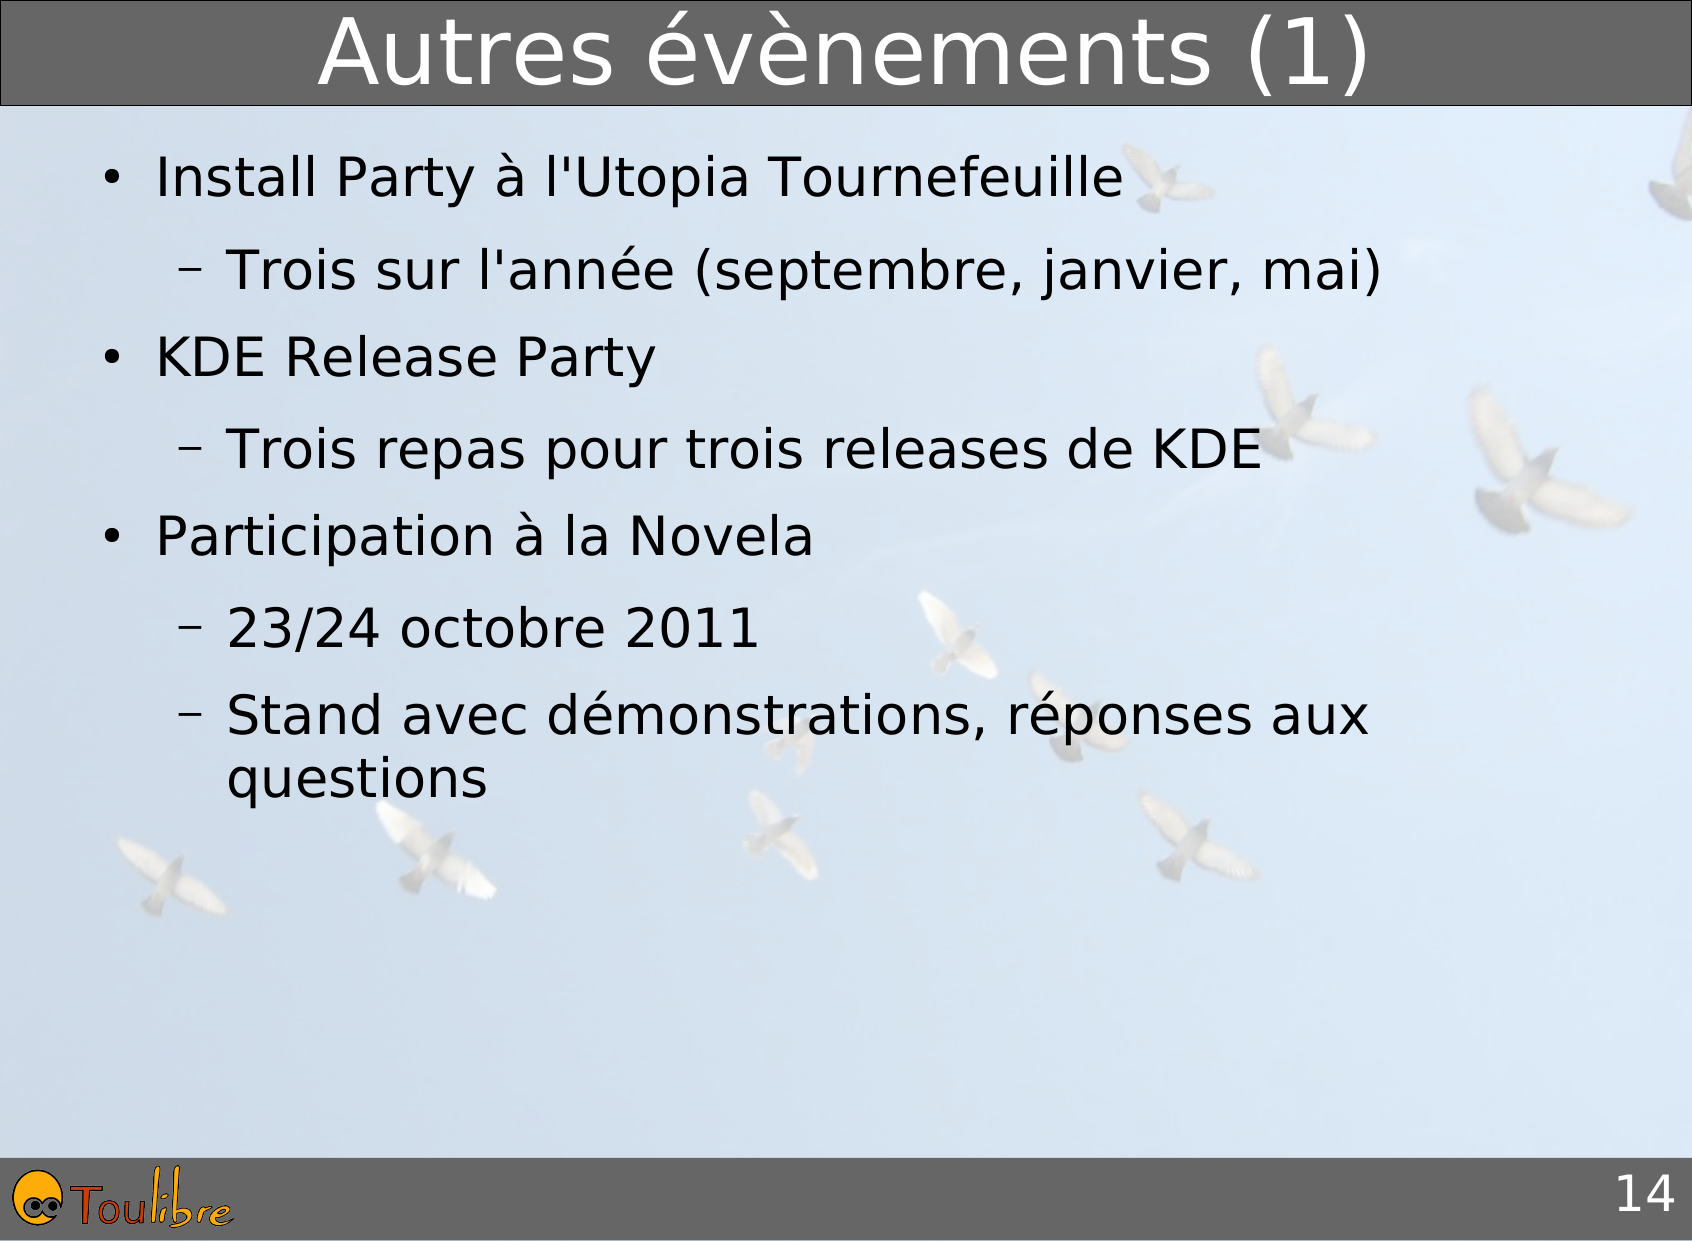

# Autres évènements (1)
Install Party à l'Utopia Tournefeuille
Trois sur l'année (septembre, janvier, mai)
KDE Release Party
Trois repas pour trois releases de KDE
Participation à la Novela
23/24 octobre 2011
Stand avec démonstrations, réponses aux questions